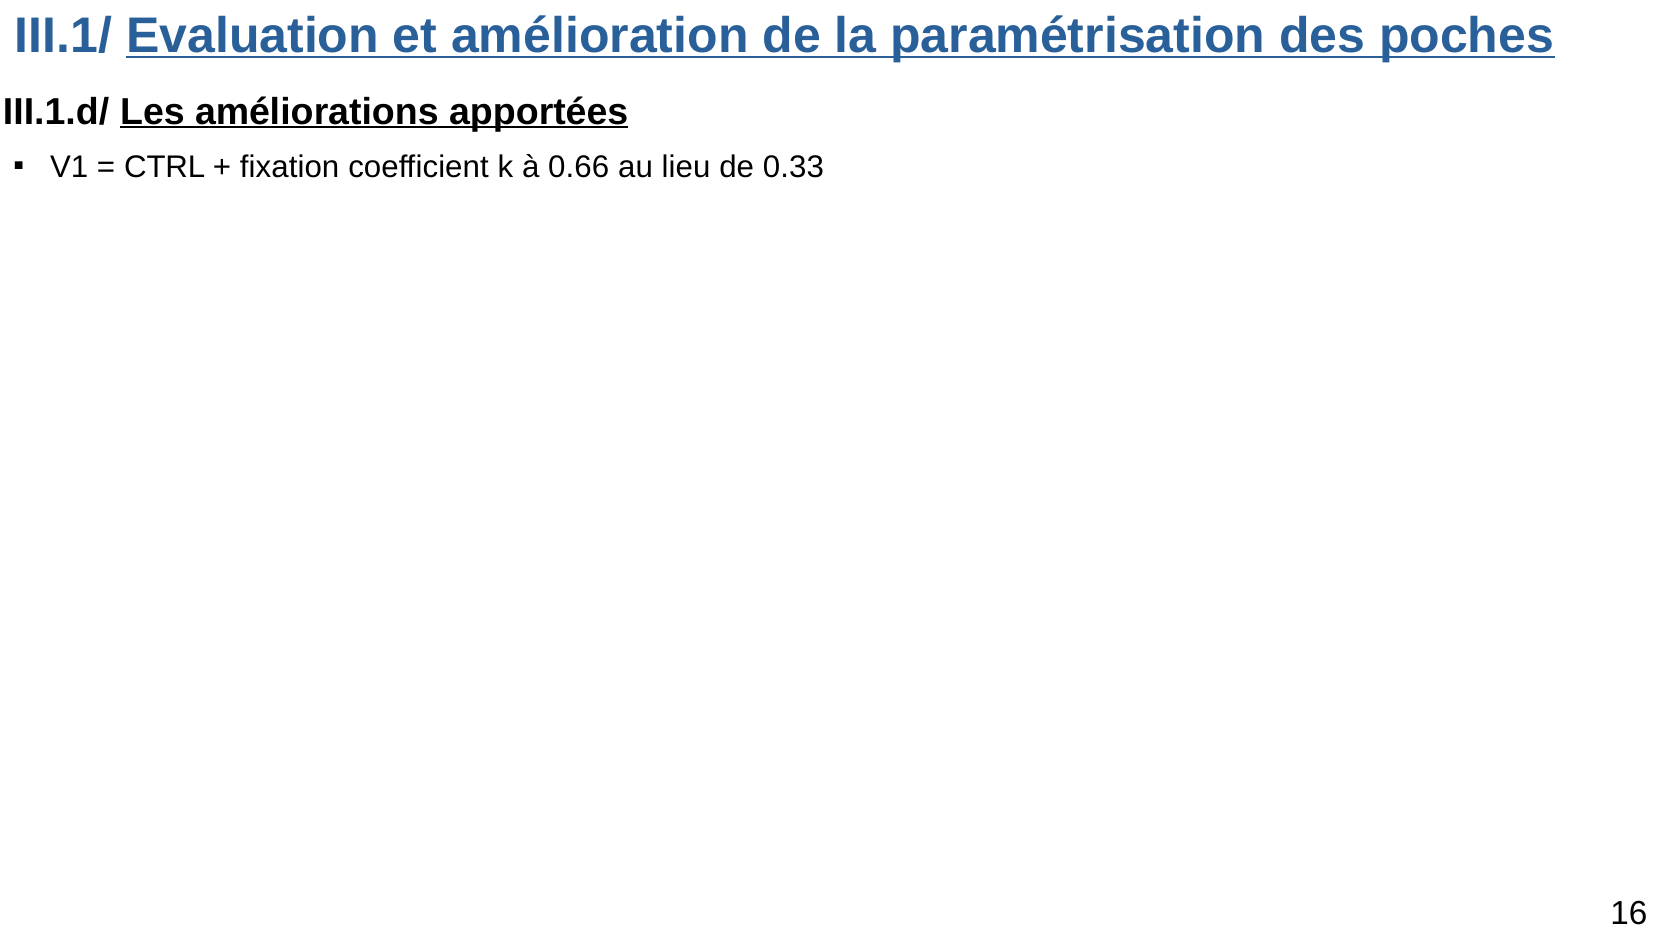

III.1/ Evaluation et amélioration de la paramétrisation des poches
III.1.d/ Les améliorations apportées
V1 = CTRL + fixation coefficient k à 0.66 au lieu de 0.33
16